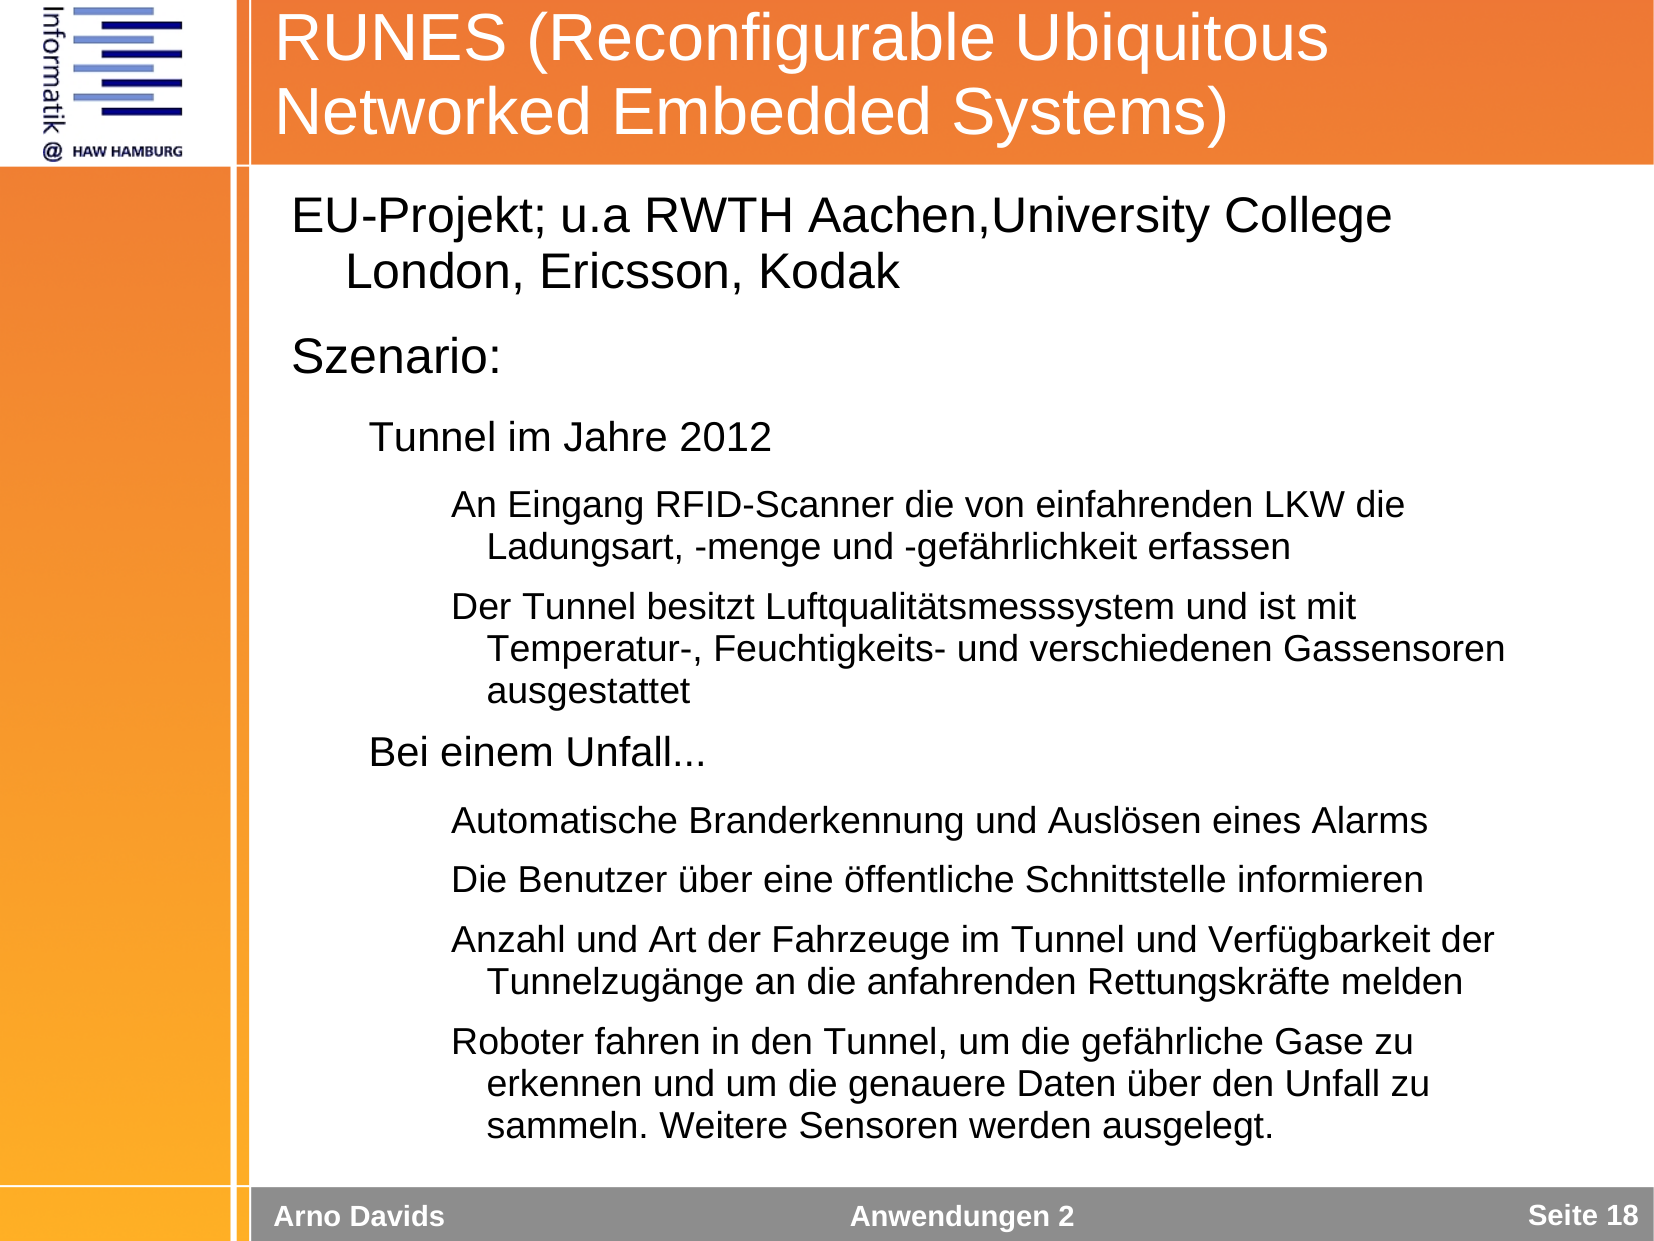

# RUNES (Reconfigurable Ubiquitous Networked Embedded Systems)
EU-Projekt; u.a RWTH Aachen,University College London, Ericsson, Kodak
Szenario:
Tunnel im Jahre 2012
An Eingang RFID-Scanner die von einfahrenden LKW die Ladungsart, -menge und -gefährlichkeit erfassen
Der Tunnel besitzt Luftqualitätsmesssystem und ist mit Temperatur-, Feuchtigkeits- und verschiedenen Gassensoren ausgestattet
Bei einem Unfall...
Automatische Branderkennung und Auslösen eines Alarms
Die Benutzer über eine öffentliche Schnittstelle informieren
Anzahl und Art der Fahrzeuge im Tunnel und Verfügbarkeit der Tunnelzugänge an die anfahrenden Rettungskräfte melden
Roboter fahren in den Tunnel, um die gefährliche Gase zu erkennen und um die genauere Daten über den Unfall zu sammeln. Weitere Sensoren werden ausgelegt.